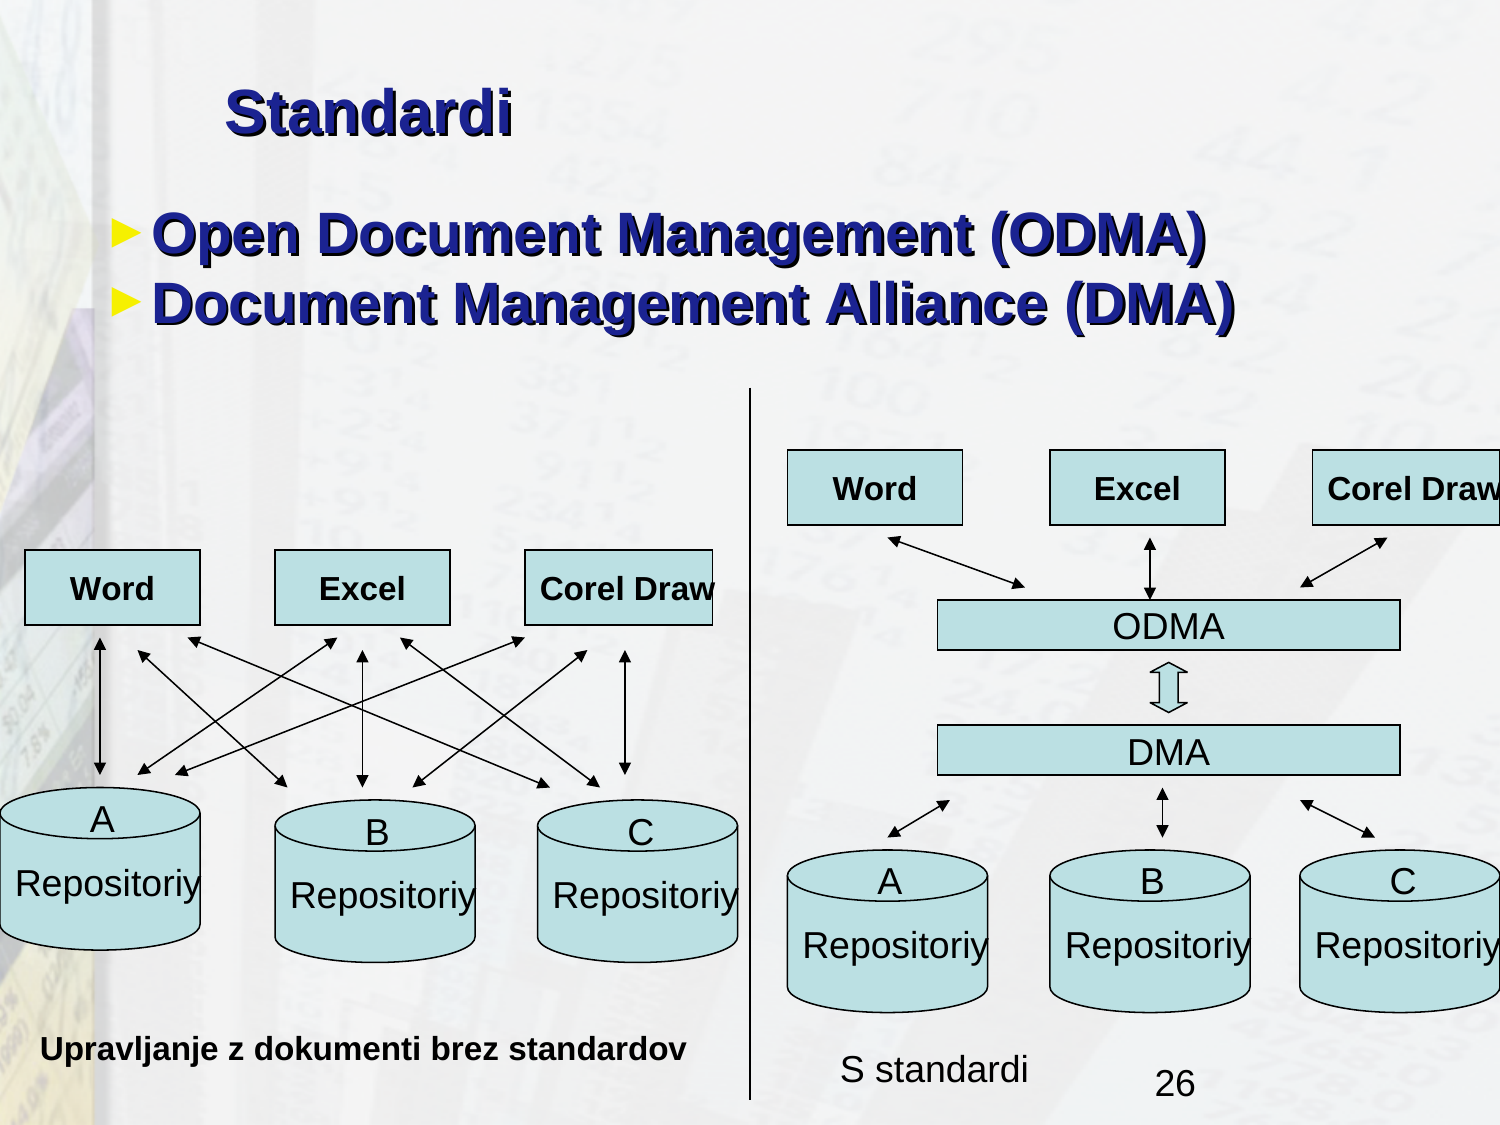

# Standardi
Open Document Management (ODMA)
Document Management Alliance (DMA)
Word
Excel
Corel Draw
Word
Excel
Corel Draw
ODMA
DMA
Repositoriy
A
Repositoriy
B
Repositoriy
C
Repositoriy
A
Repositoriy
B
Repositoriy
C
Upravljanje z dokumenti brez standardov
S standardi
26